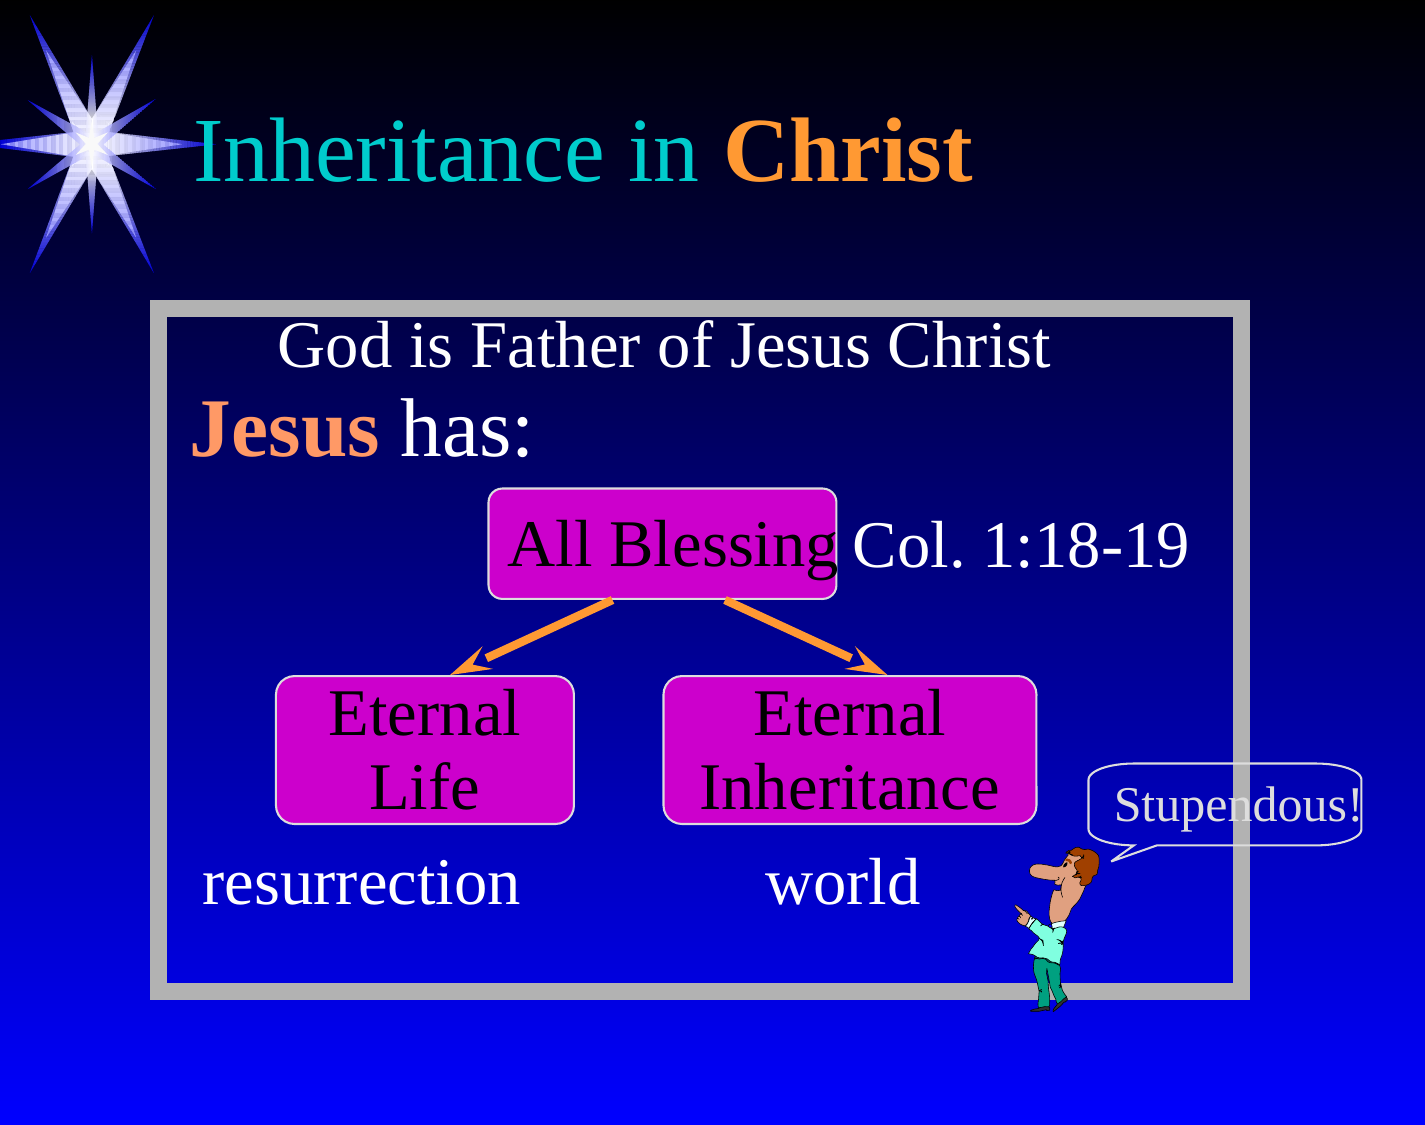

# Inheritance in Christ
God is Father of Jesus Christ
Jesus has:
All Blessing
Col. 1:18-19
Eternal
Life
Eternal
Inheritance
Stupendous!
resurrection
world